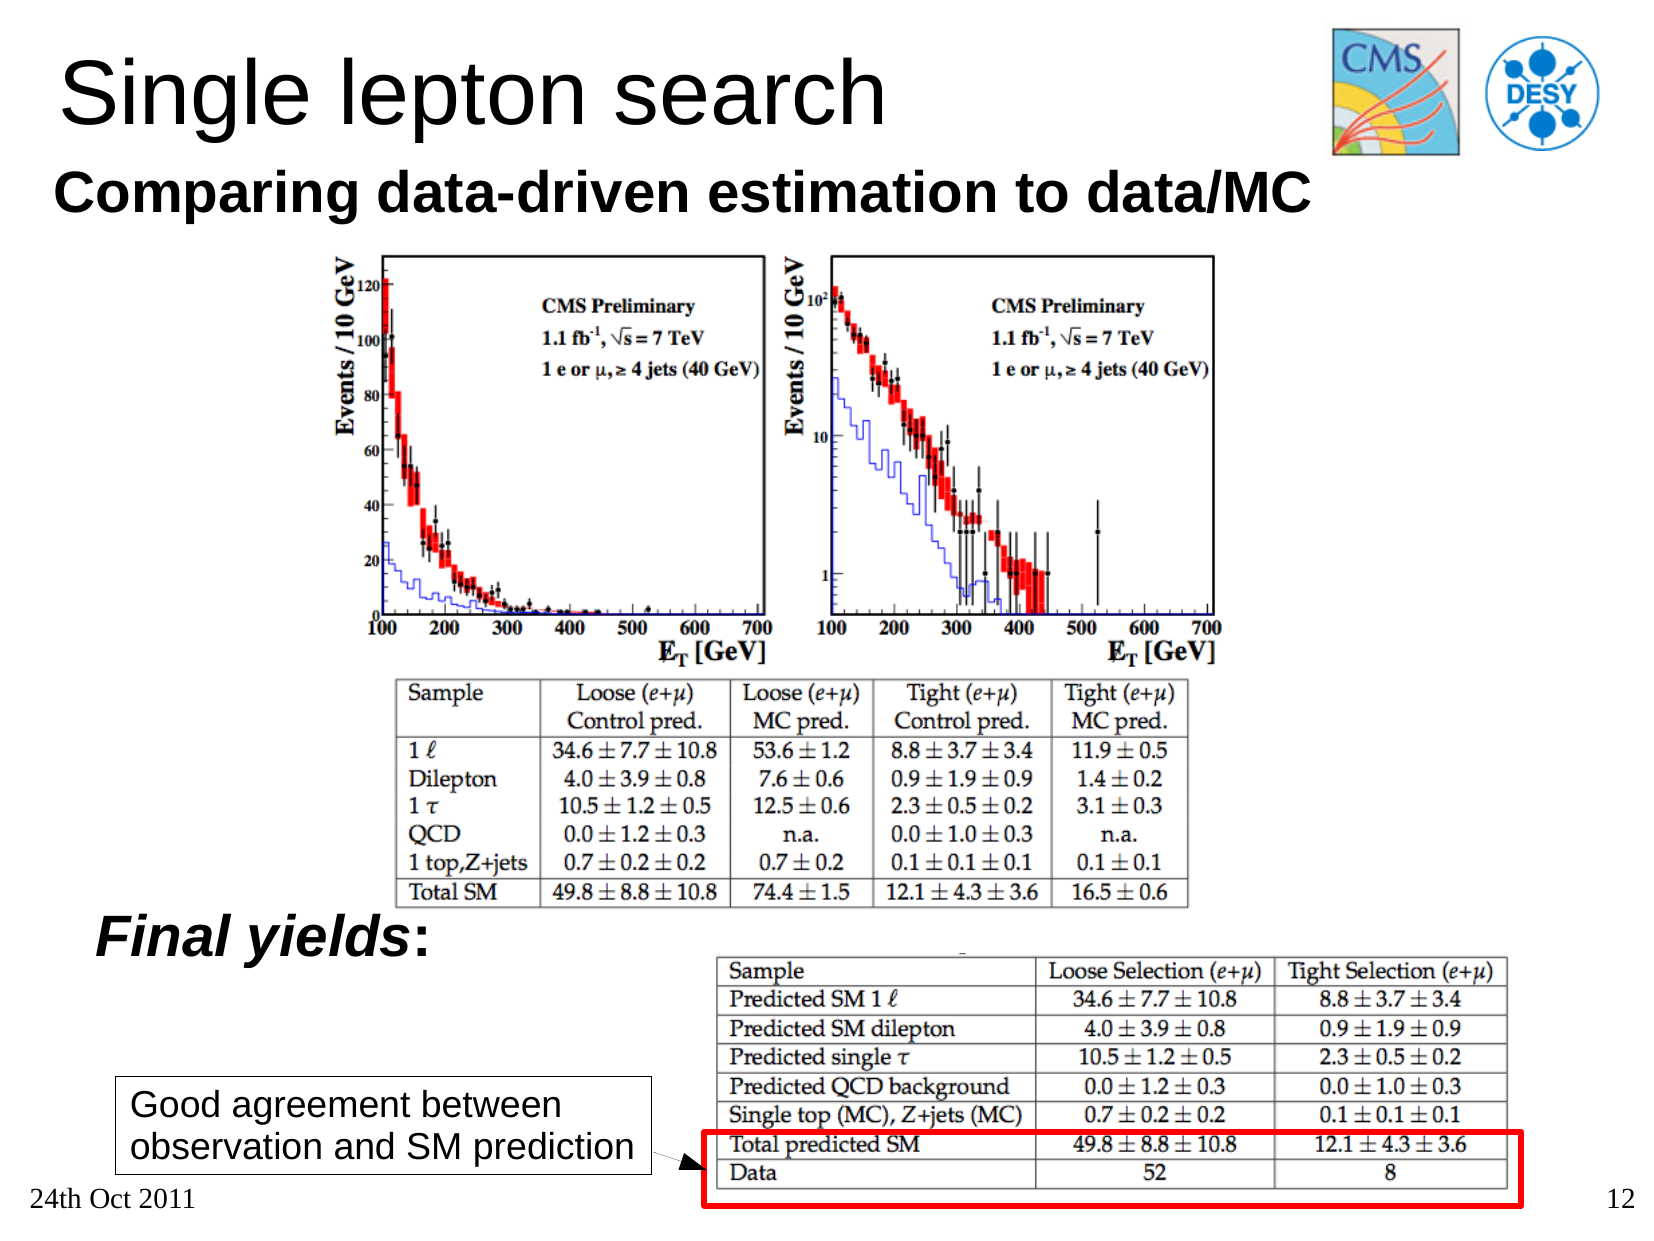

# Single lepton search
Comparing data-driven estimation to data/MC
Final yields:
Good agreement between
observation and SM prediction
24th Oct 2011
12